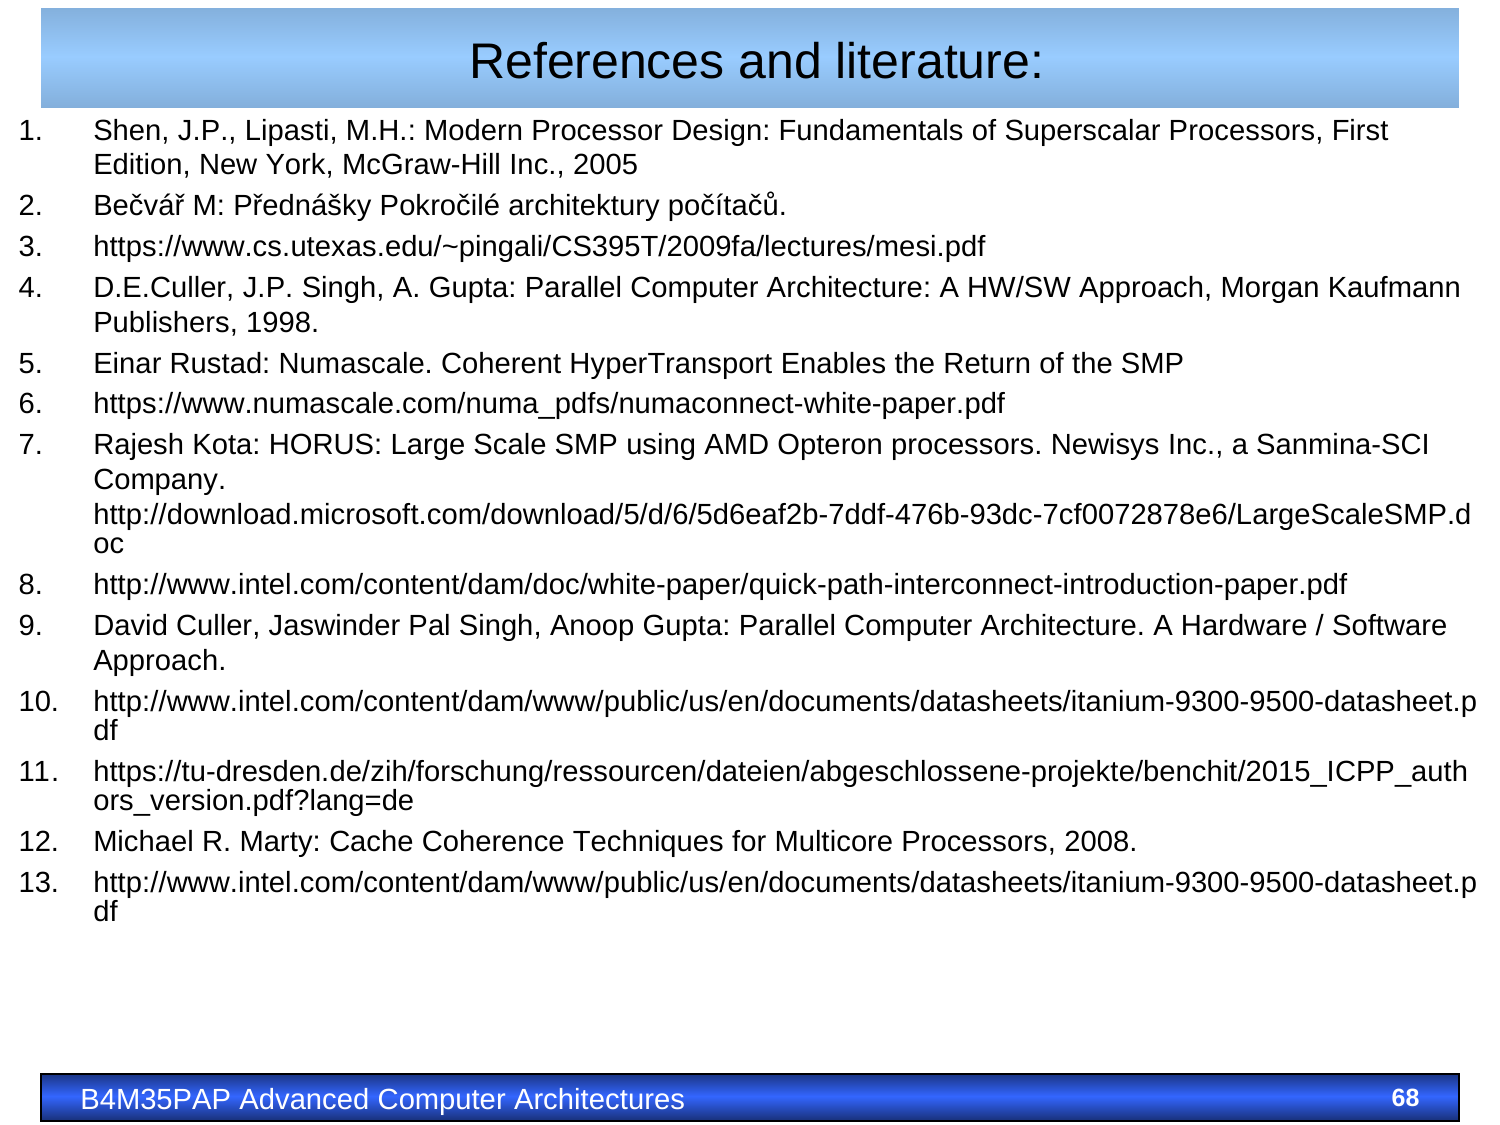

References and literature:
# Shen, J.P., Lipasti, M.H.: Modern Processor Design: Fundamentals of Superscalar Processors, First Edition, New York, McGraw-Hill Inc., 2005
Bečvář M: Přednášky Pokročilé architektury počítačů.
https://www.cs.utexas.edu/~pingali/CS395T/2009fa/lectures/mesi.pdf
D.E.Culler, J.P. Singh, A. Gupta: Parallel Computer Architecture: A HW/SW Approach, Morgan Kaufmann Publishers, 1998.
Einar Rustad: Numascale. Coherent HyperTransport Enables the Return of the SMP
https://www.numascale.com/numa_pdfs/numaconnect-white-paper.pdf
Rajesh Kota: HORUS: Large Scale SMP using AMD Opteron processors. Newisys Inc., a Sanmina-SCI Company. http://download.microsoft.com/download/5/d/6/5d6eaf2b-7ddf-476b-93dc-7cf0072878e6/LargeScaleSMP.doc
http://www.intel.com/content/dam/doc/white-paper/quick-path-interconnect-introduction-paper.pdf
David Culler, Jaswinder Pal Singh, Anoop Gupta: Parallel Computer Architecture. A Hardware / Software Approach.
http://www.intel.com/content/dam/www/public/us/en/documents/datasheets/itanium-9300-9500-datasheet.pdf
https://tu-dresden.de/zih/forschung/ressourcen/dateien/abgeschlossene-projekte/benchit/2015_ICPP_authors_version.pdf?lang=de
Michael R. Marty: Cache Coherence Techniques for Multicore Processors, 2008.
http://www.intel.com/content/dam/www/public/us/en/documents/datasheets/itanium-9300-9500-datasheet.pdf